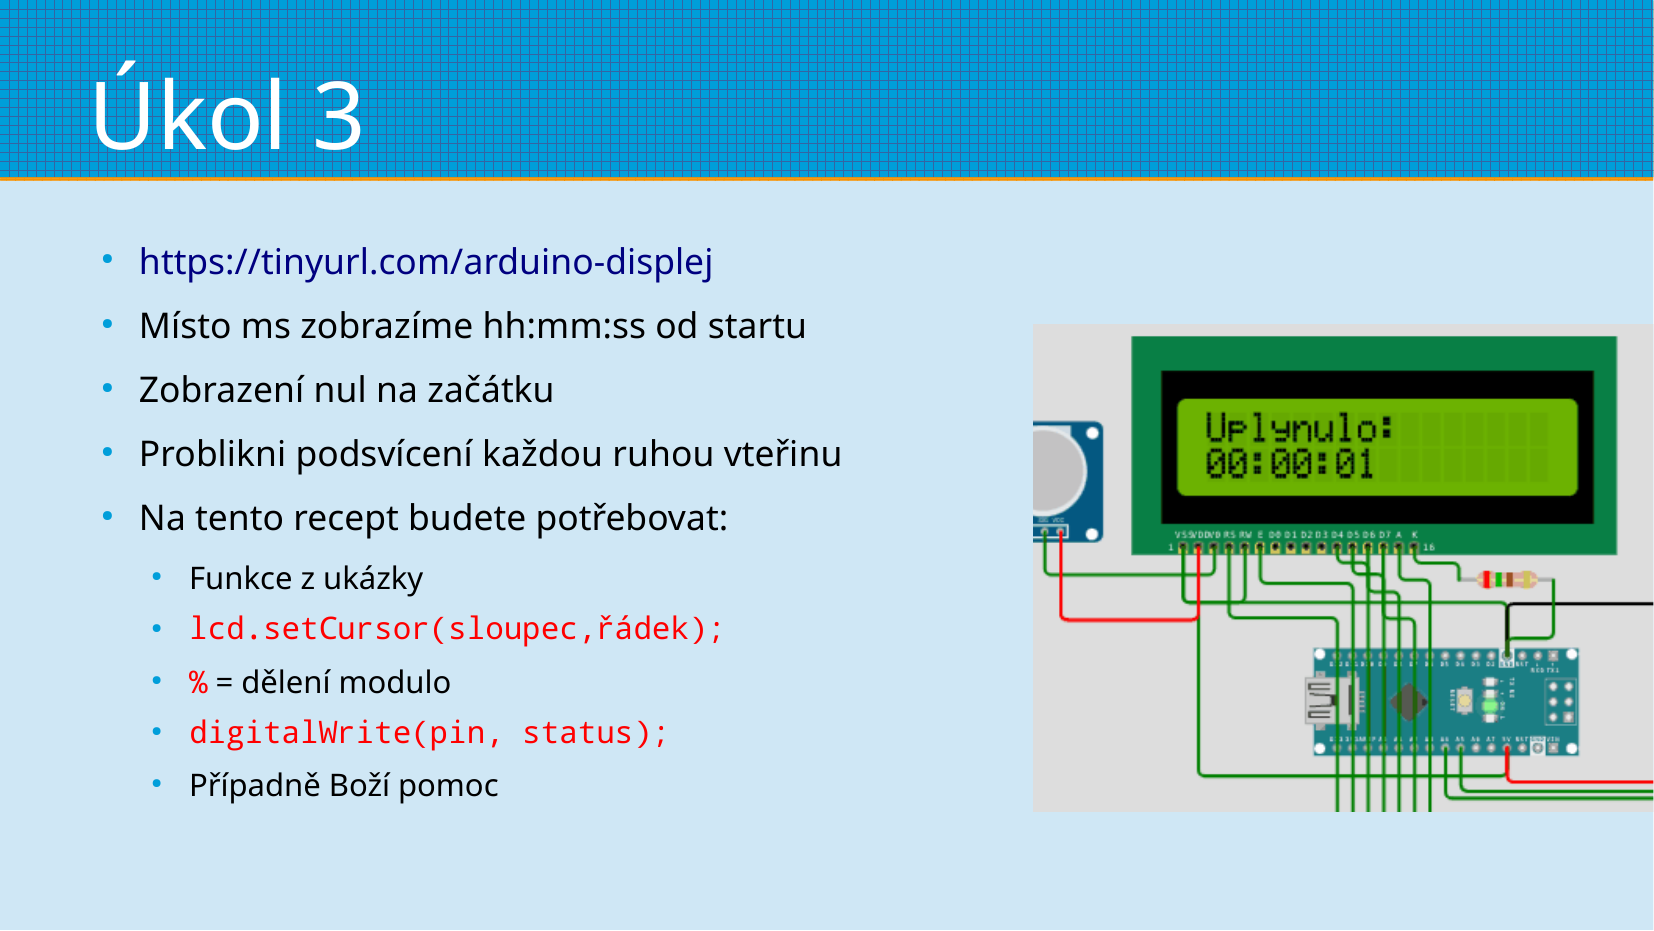

# Úkol 3
https://tinyurl.com/arduino-displej
Místo ms zobrazíme hh:mm:ss od startu
Zobrazení nul na začátku
Problikni podsvícení každou ruhou vteřinu
Na tento recept budete potřebovat:
Funkce z ukázky
lcd.setCursor(sloupec,řádek);
% = dělení modulo
digitalWrite(pin, status);
Případně Boží pomoc